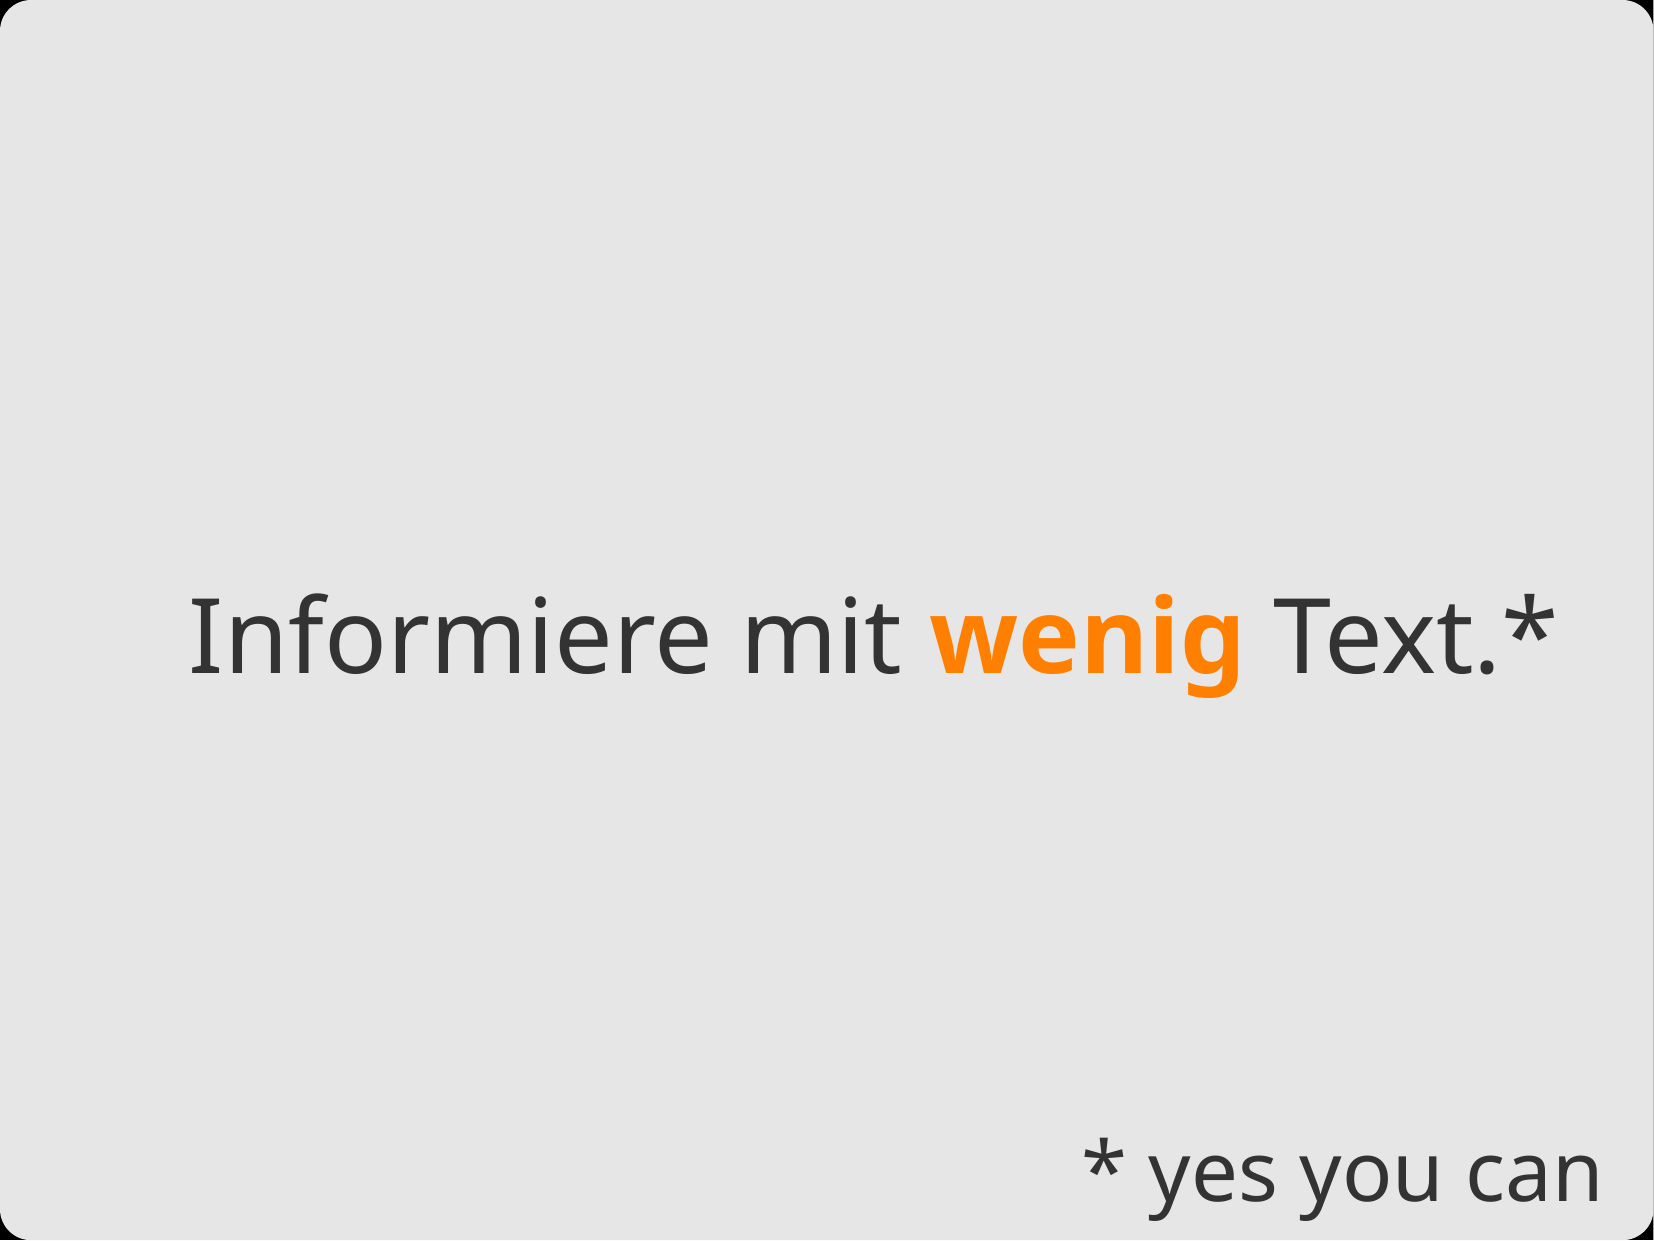

Informiere mit wenig Text.*
* yes you can